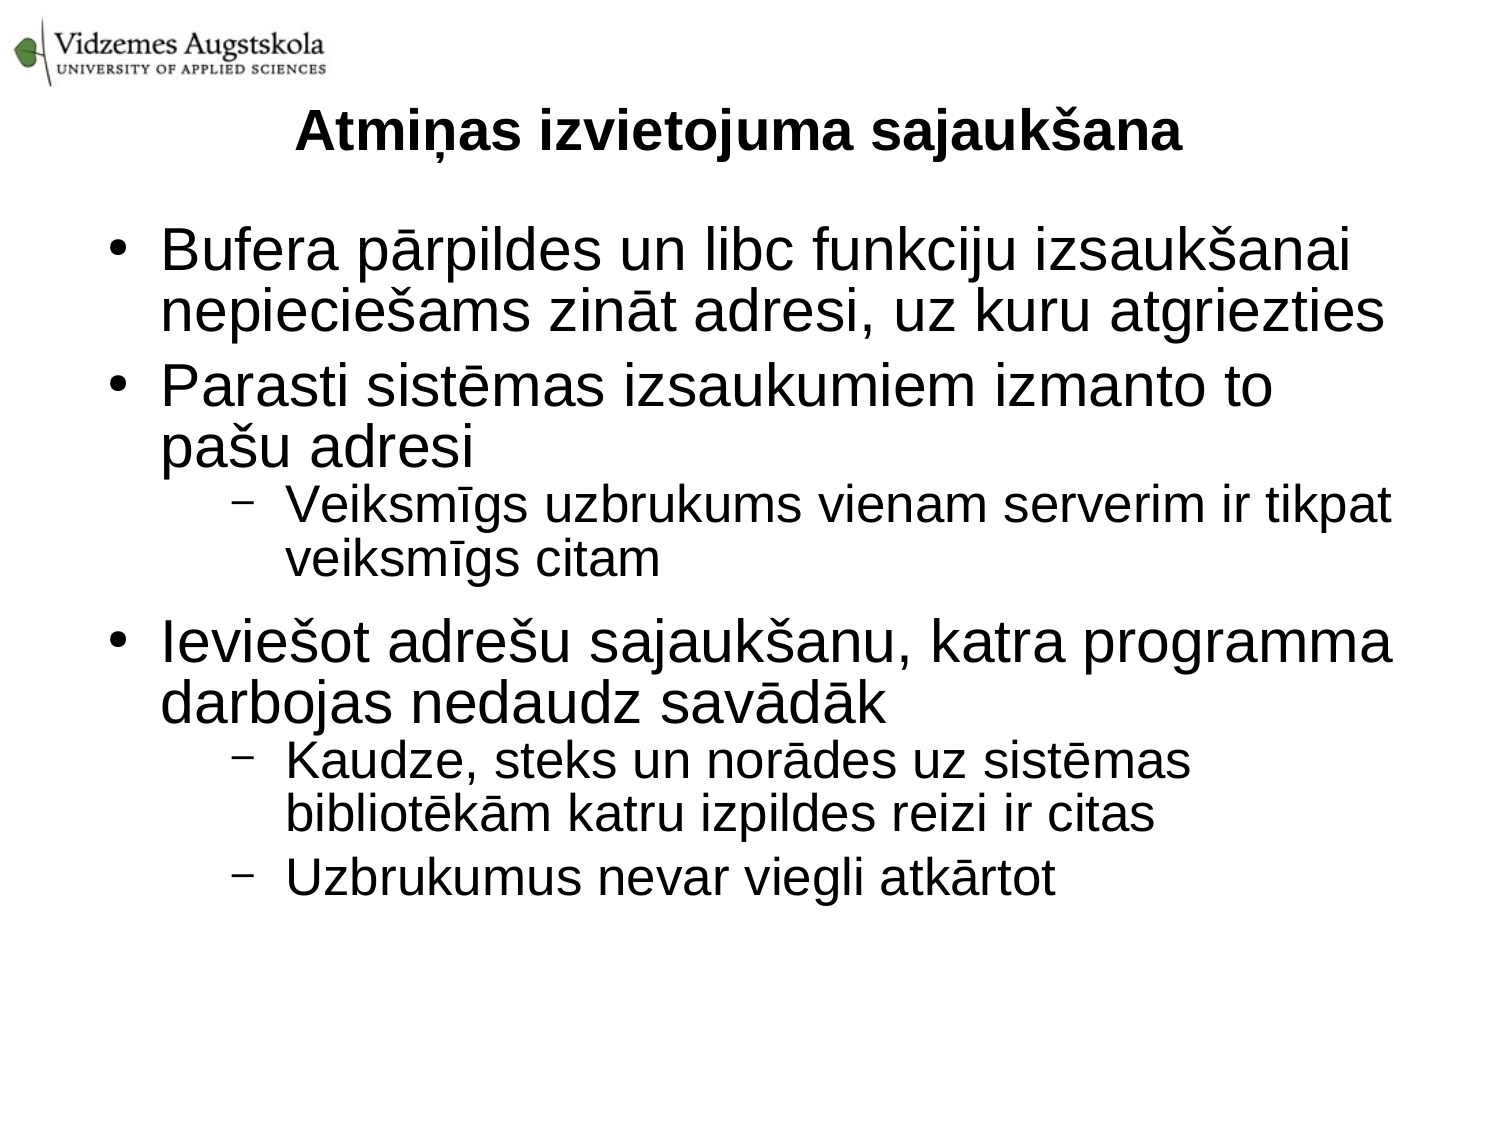

# Atmiņas izvietojuma sajaukšana
Bufera pārpildes un libc funkciju izsaukšanai nepieciešams zināt adresi, uz kuru atgriezties
Parasti sistēmas izsaukumiem izmanto to pašu adresi
Veiksmīgs uzbrukums vienam serverim ir tikpat veiksmīgs citam
Ieviešot adrešu sajaukšanu, katra programma darbojas nedaudz savādāk
Kaudze, steks un norādes uz sistēmas bibliotēkām katru izpildes reizi ir citas
Uzbrukumus nevar viegli atkārtot